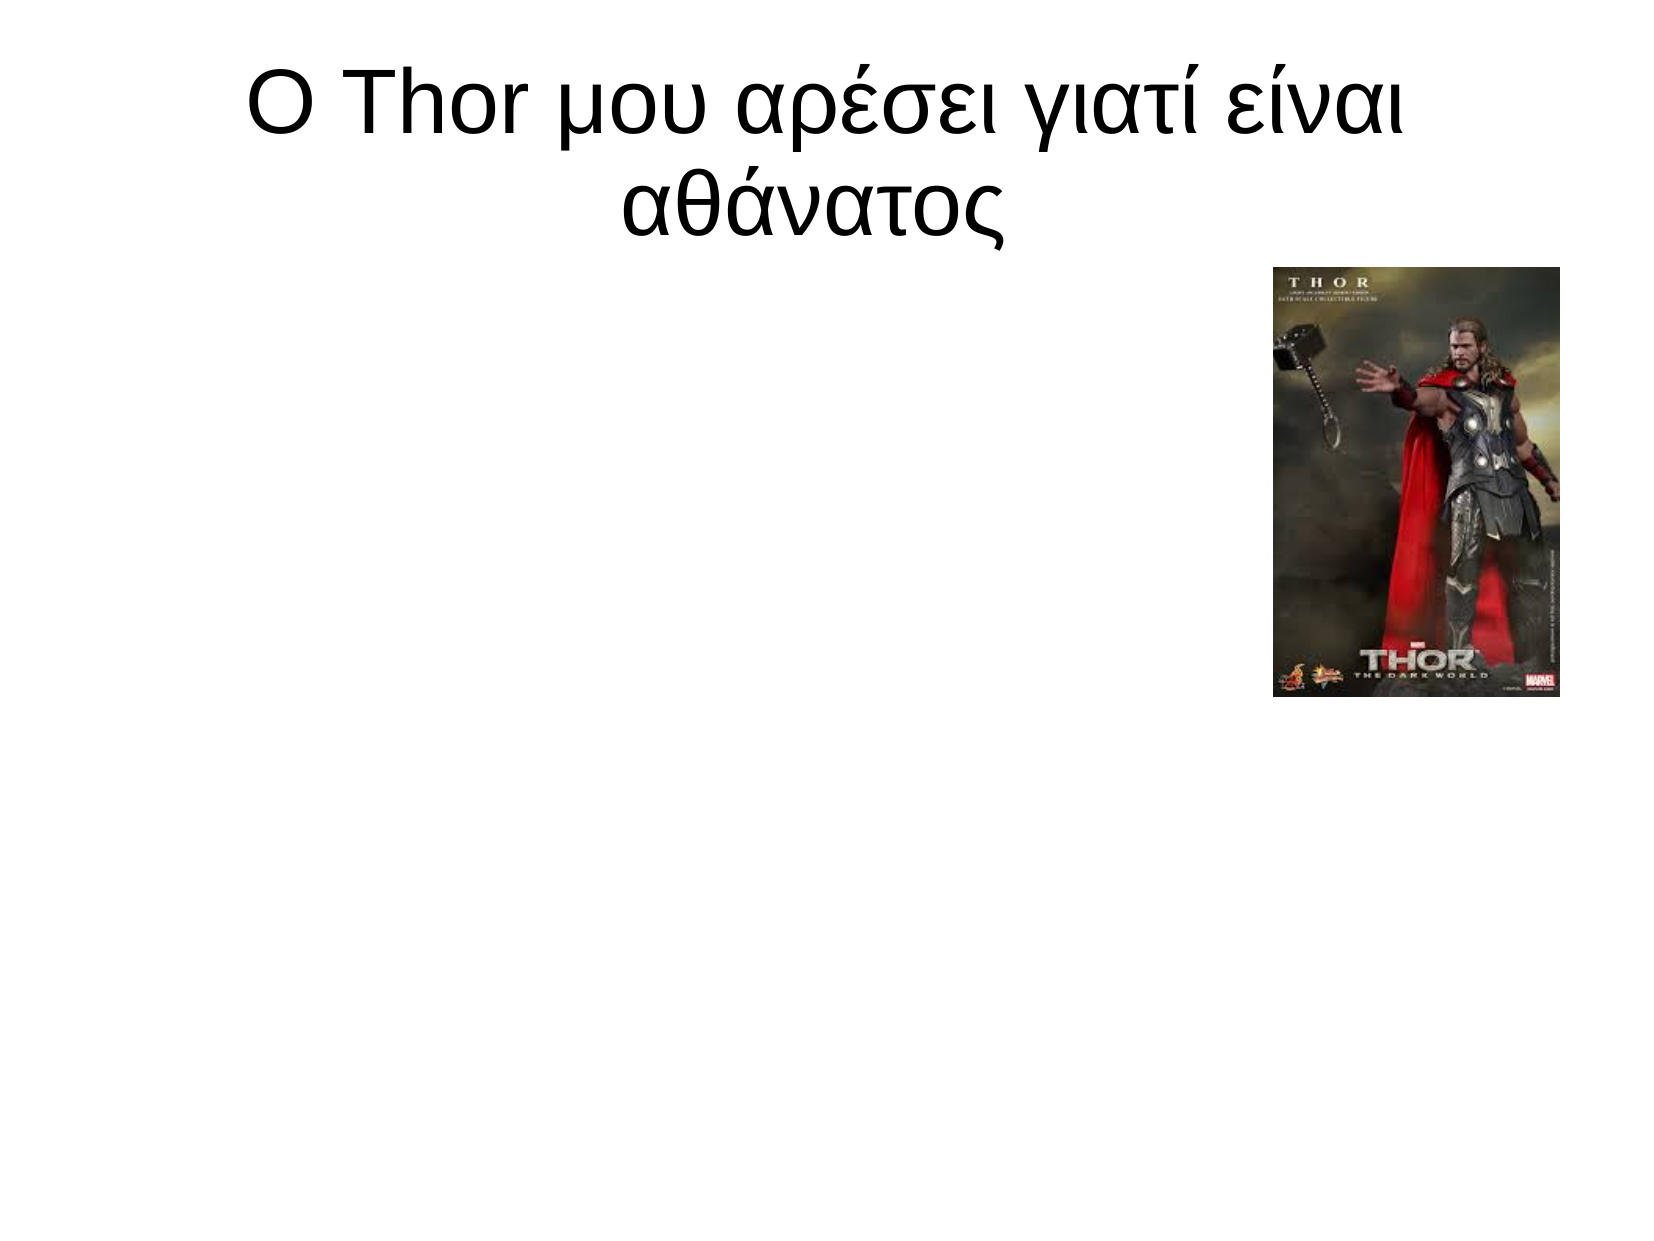

# O Τhor μου αρέσει γιατί είναι αθάνατος